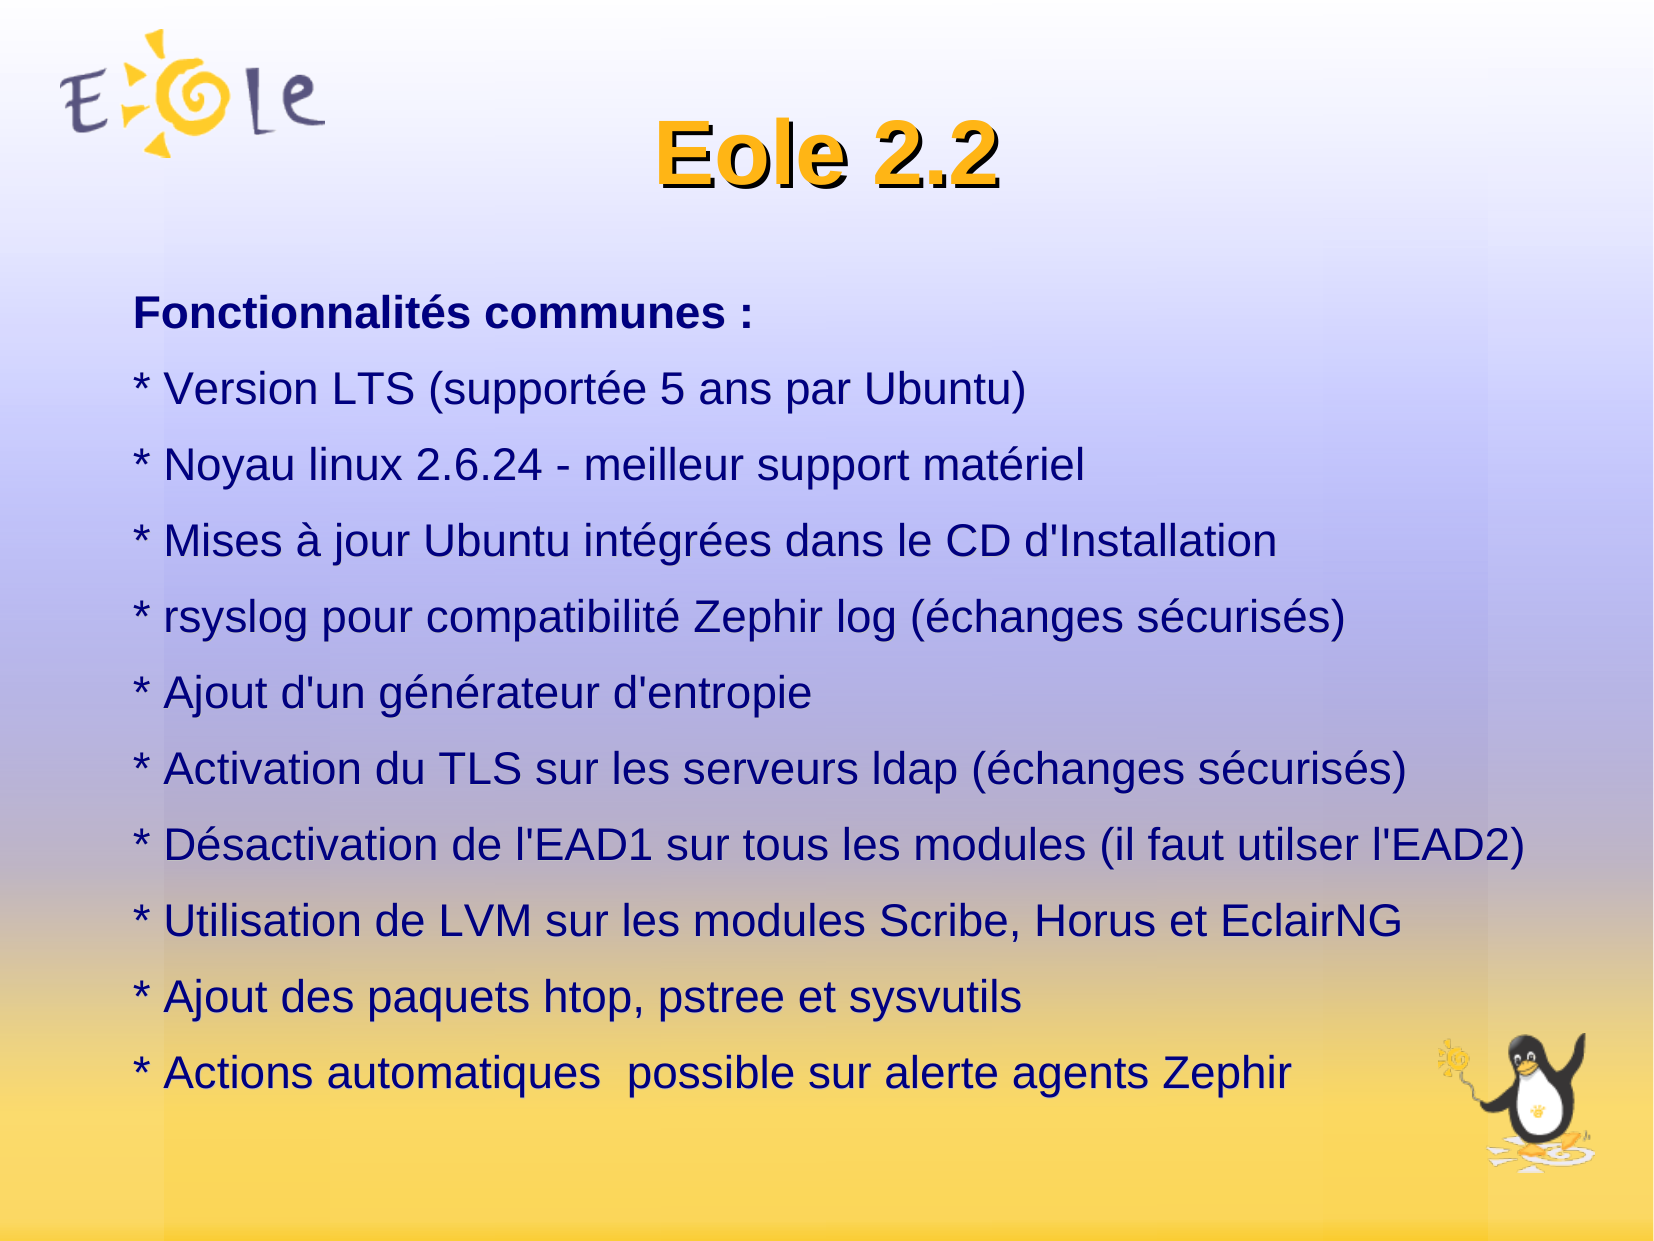

# Eole 2.2
Fonctionnalités communes :
* Version LTS (supportée 5 ans par Ubuntu)
* Noyau linux 2.6.24 - meilleur support matériel
* Mises à jour Ubuntu intégrées dans le CD d'Installation
* rsyslog pour compatibilité Zephir log (échanges sécurisés)
* Ajout d'un générateur d'entropie
* Activation du TLS sur les serveurs ldap (échanges sécurisés)
* Désactivation de l'EAD1 sur tous les modules (il faut utilser l'EAD2)
* Utilisation de LVM sur les modules Scribe, Horus et EclairNG
* Ajout des paquets htop, pstree et sysvutils
* Actions automatiques possible sur alerte agents Zephir